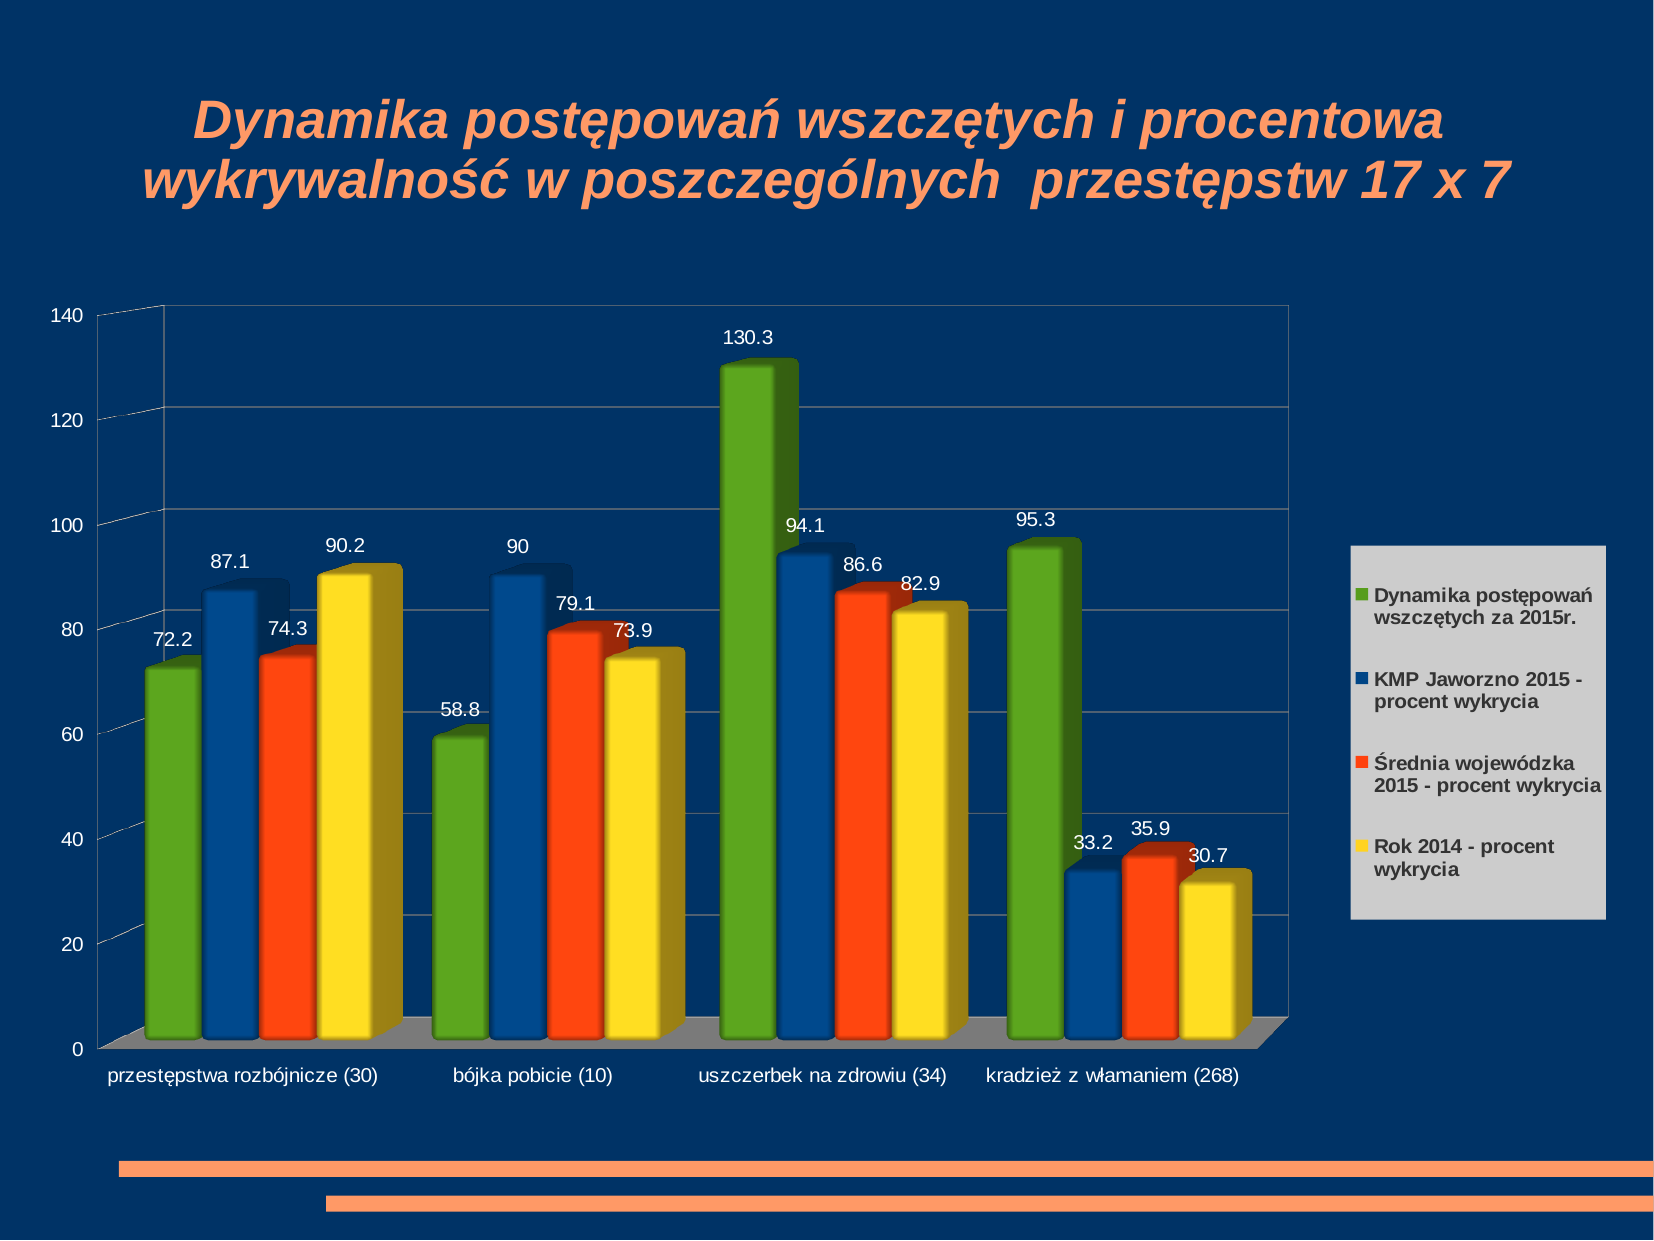

# Dynamika postępowań wszczętych i procentowa wykrywalność w poszczególnych przestępstw 17 x 7
[unsupported chart]